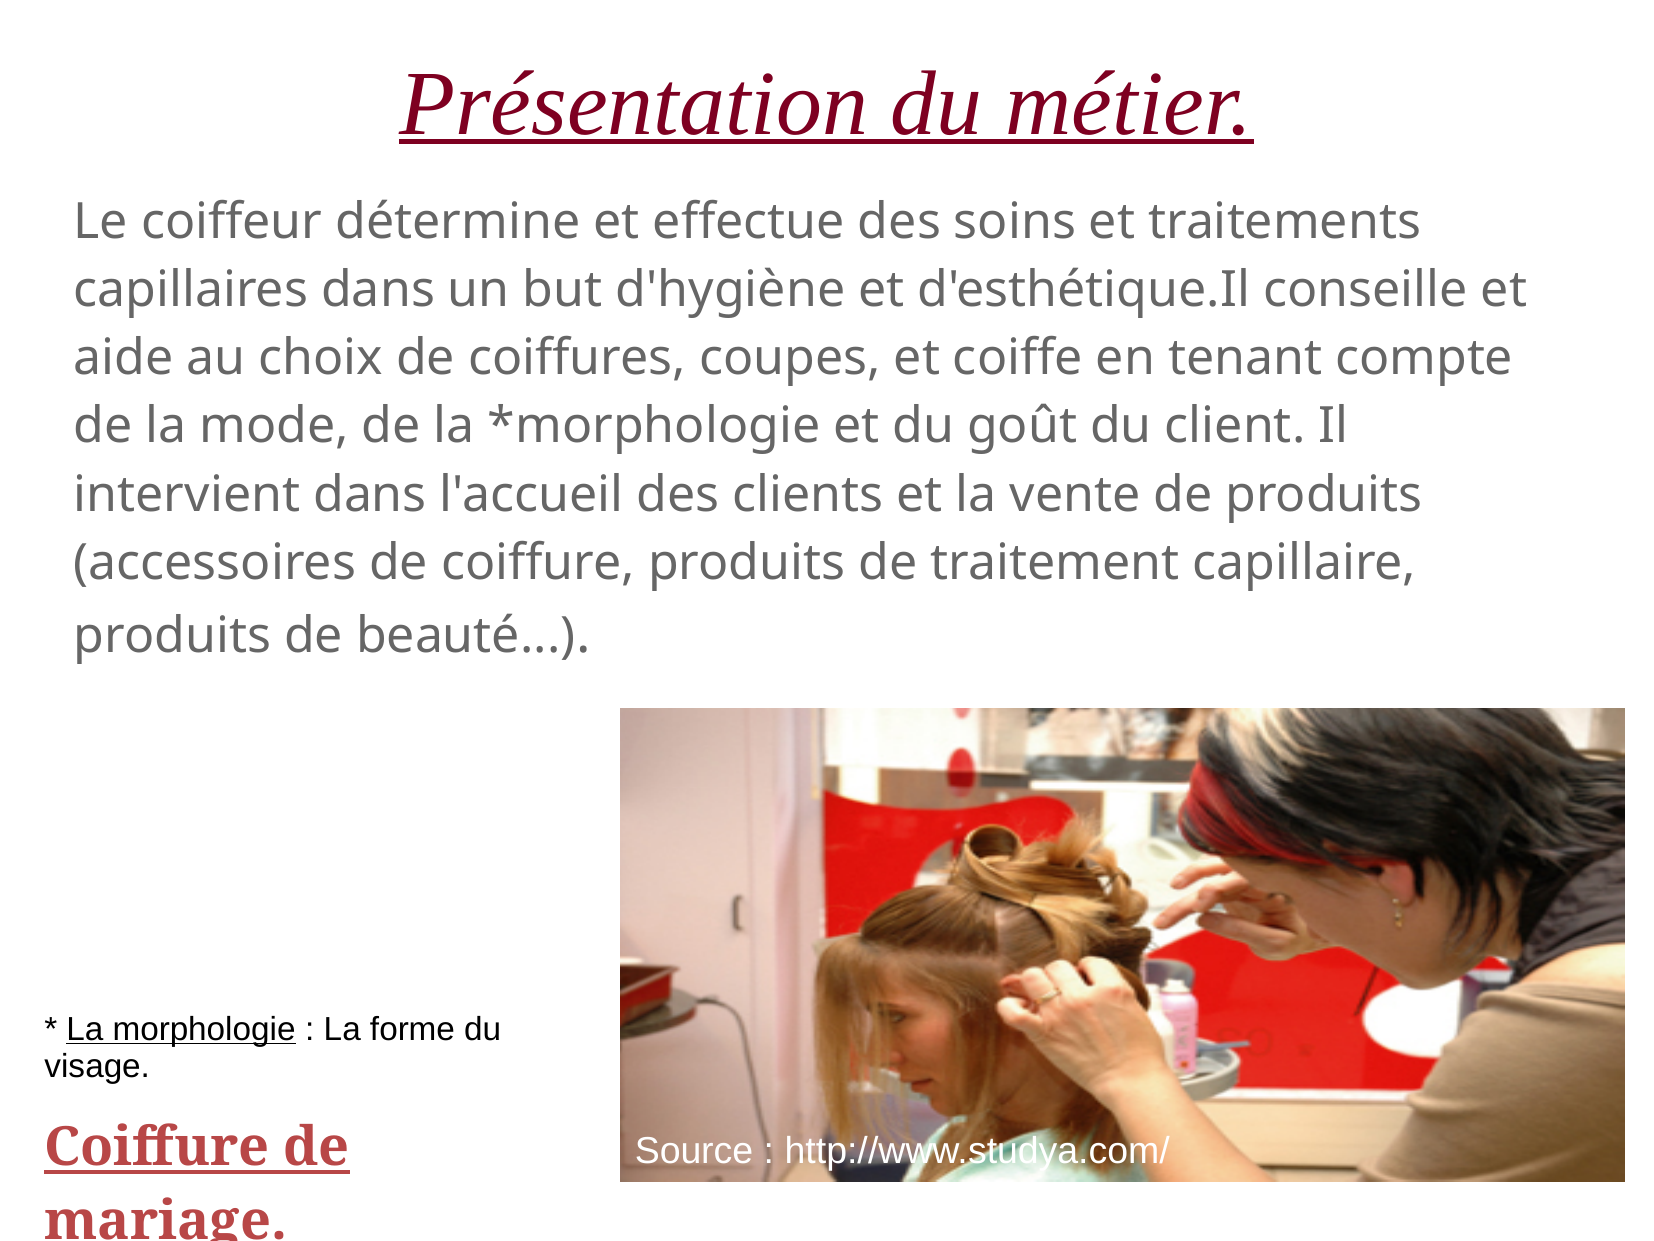

# Présentation du métier.
Le coiffeur détermine et effectue des soins et traitements capillaires dans un but d'hygiène et d'esthétique.Il conseille et aide au choix de coiffures, coupes, et coiffe en tenant compte de la mode, de la *morphologie et du goût du client. Il intervient dans l'accueil des clients et la vente de produits (accessoires de coiffure, produits de traitement capillaire, produits de beauté...).
* La morphologie : La forme du visage.
Coiffure de mariage.
Source : http://www.studya.com/